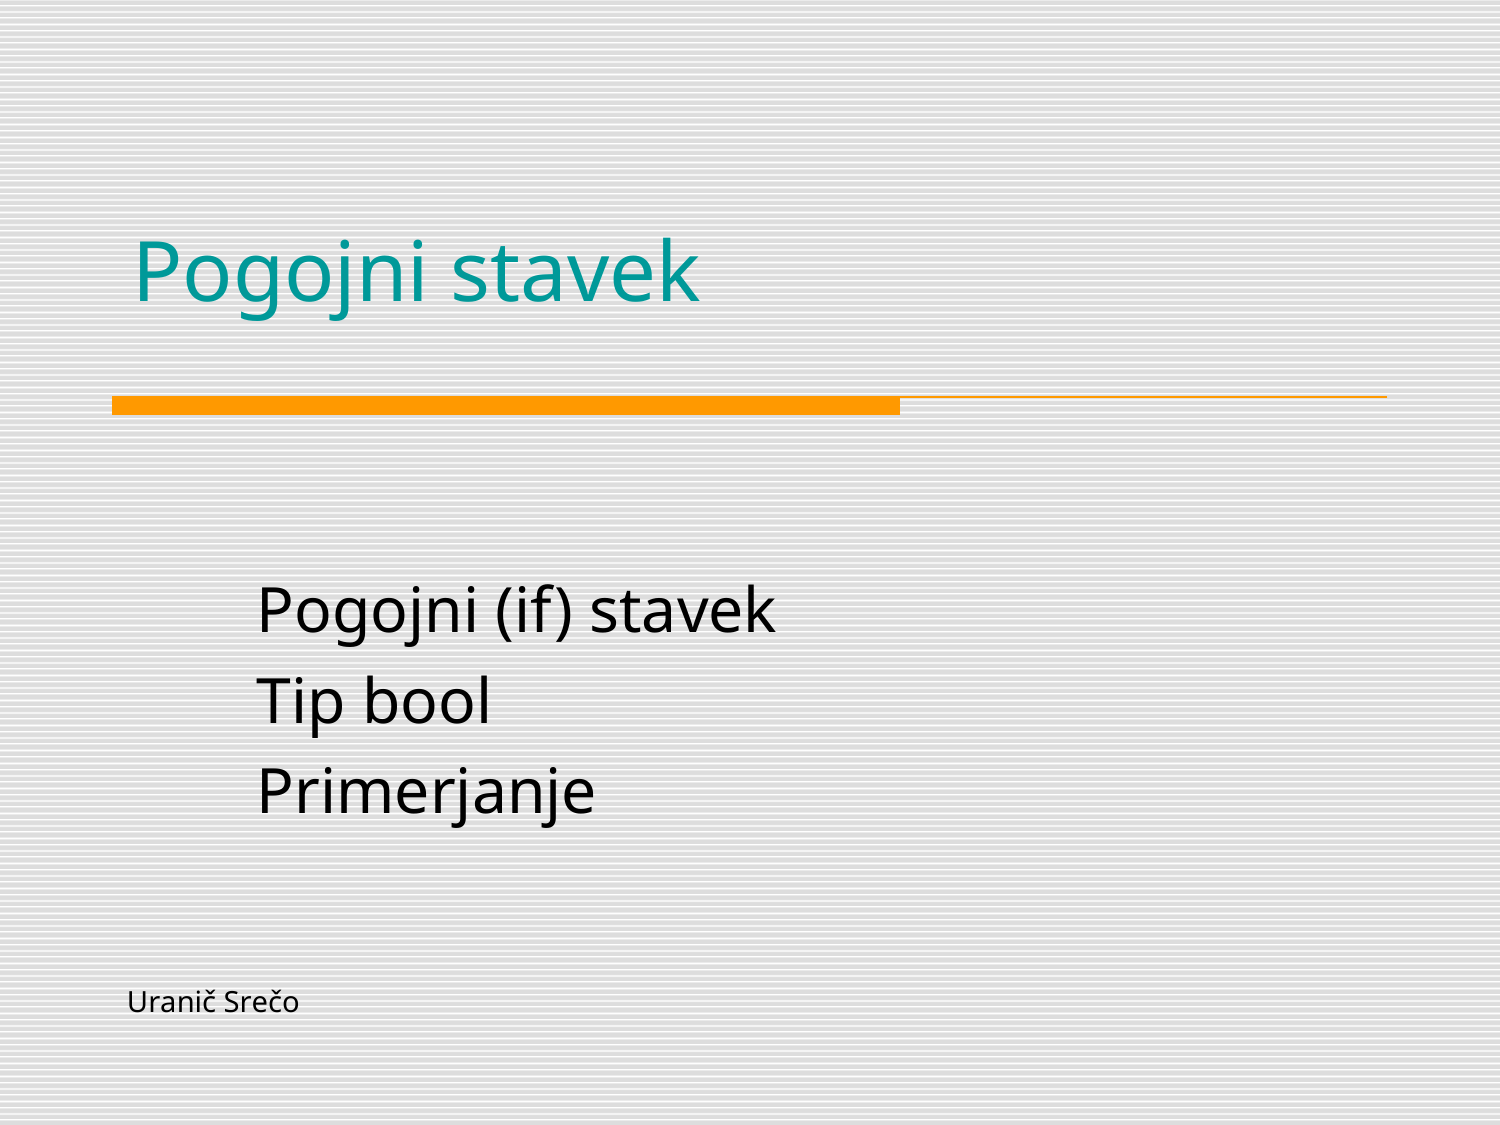

# Pogojni stavek
Pogojni (if) stavek
Tip bool
Primerjanje
Uranič Srečo